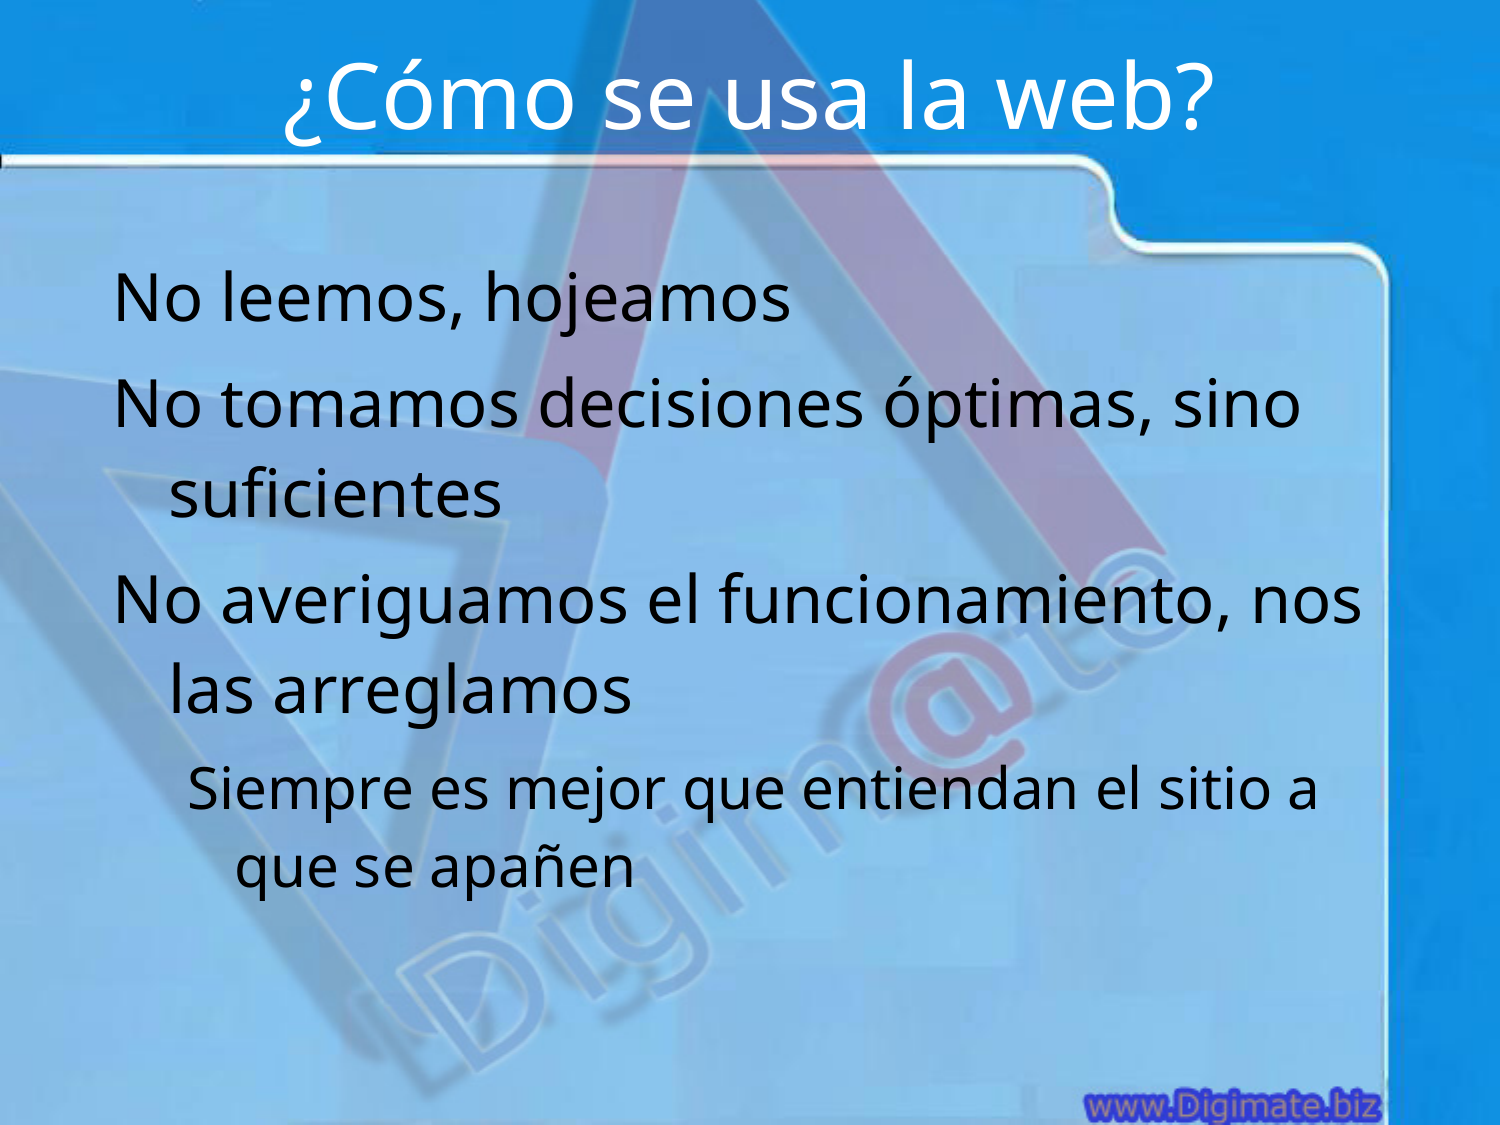

# ¿Cómo se usa la web?
No leemos, hojeamos
No tomamos decisiones óptimas, sino suficientes
No averiguamos el funcionamiento, nos las arreglamos
Siempre es mejor que entiendan el sitio a que se apañen